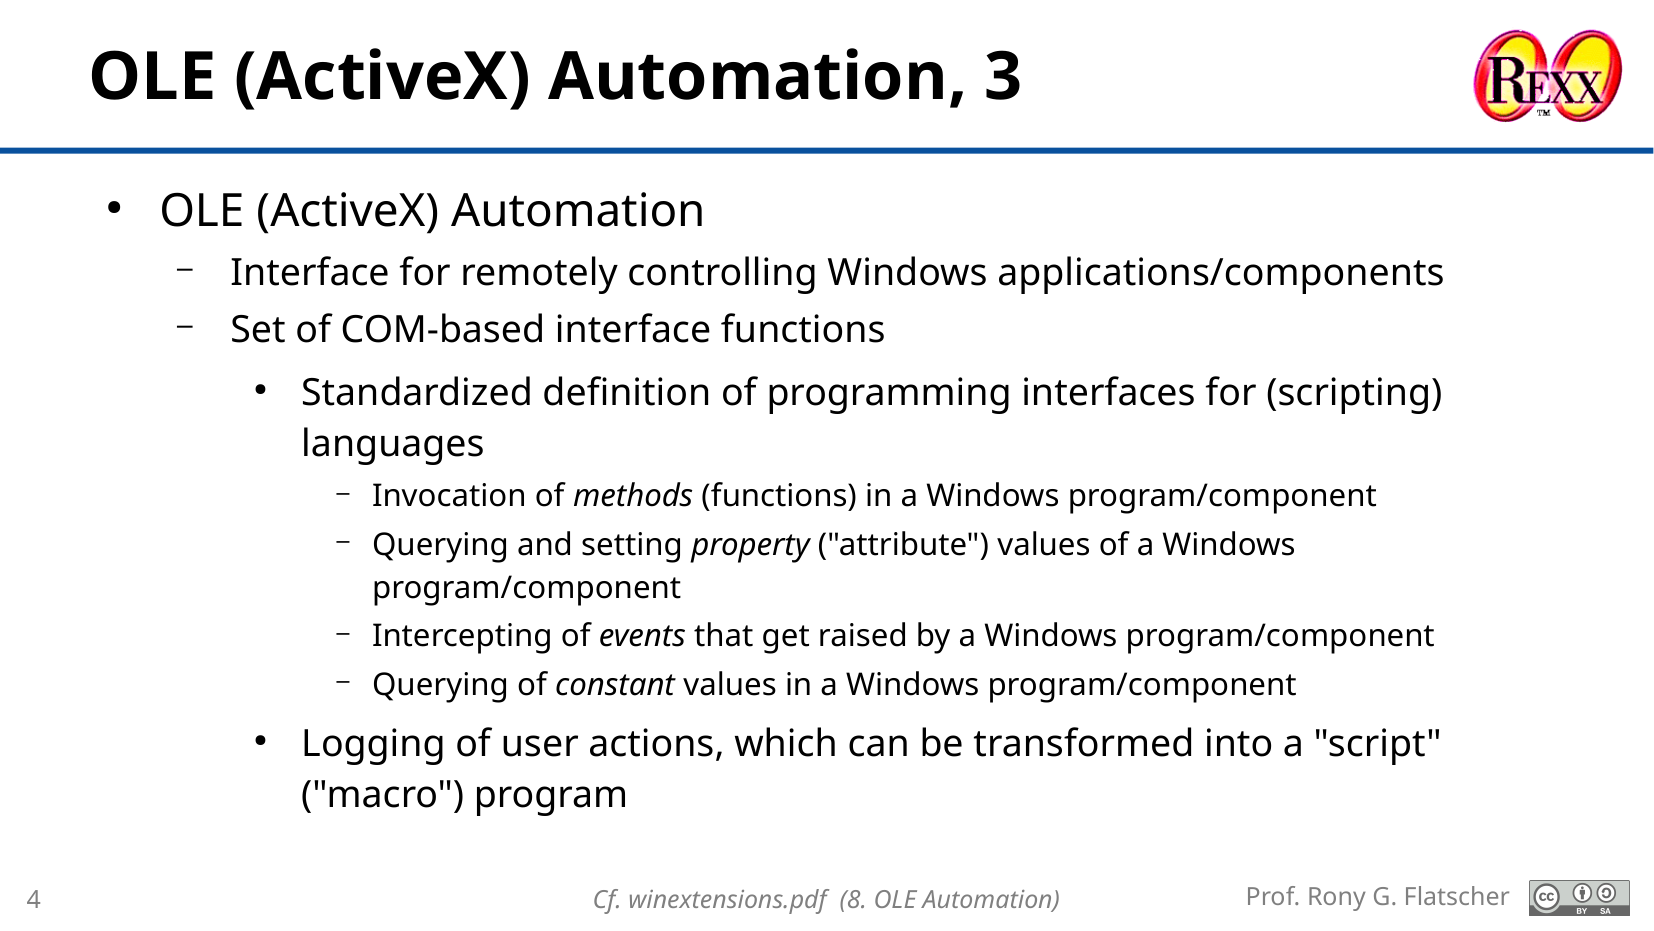

# OLE (ActiveX) Automation, 3
OLE (ActiveX) Automation
Interface for remotely controlling Windows applications/components
Set of COM-based interface functions
Standardized definition of programming interfaces for (scripting) languages
Invocation of methods (functions) in a Windows program/component
Querying and setting property ("attribute") values of a Windows program/component
Intercepting of events that get raised by a Windows program/component
Querying of constant values in a Windows program/component
Logging of user actions, which can be transformed into a "script" ("macro") program
Cf. winextensions.pdf (8. OLE Automation)